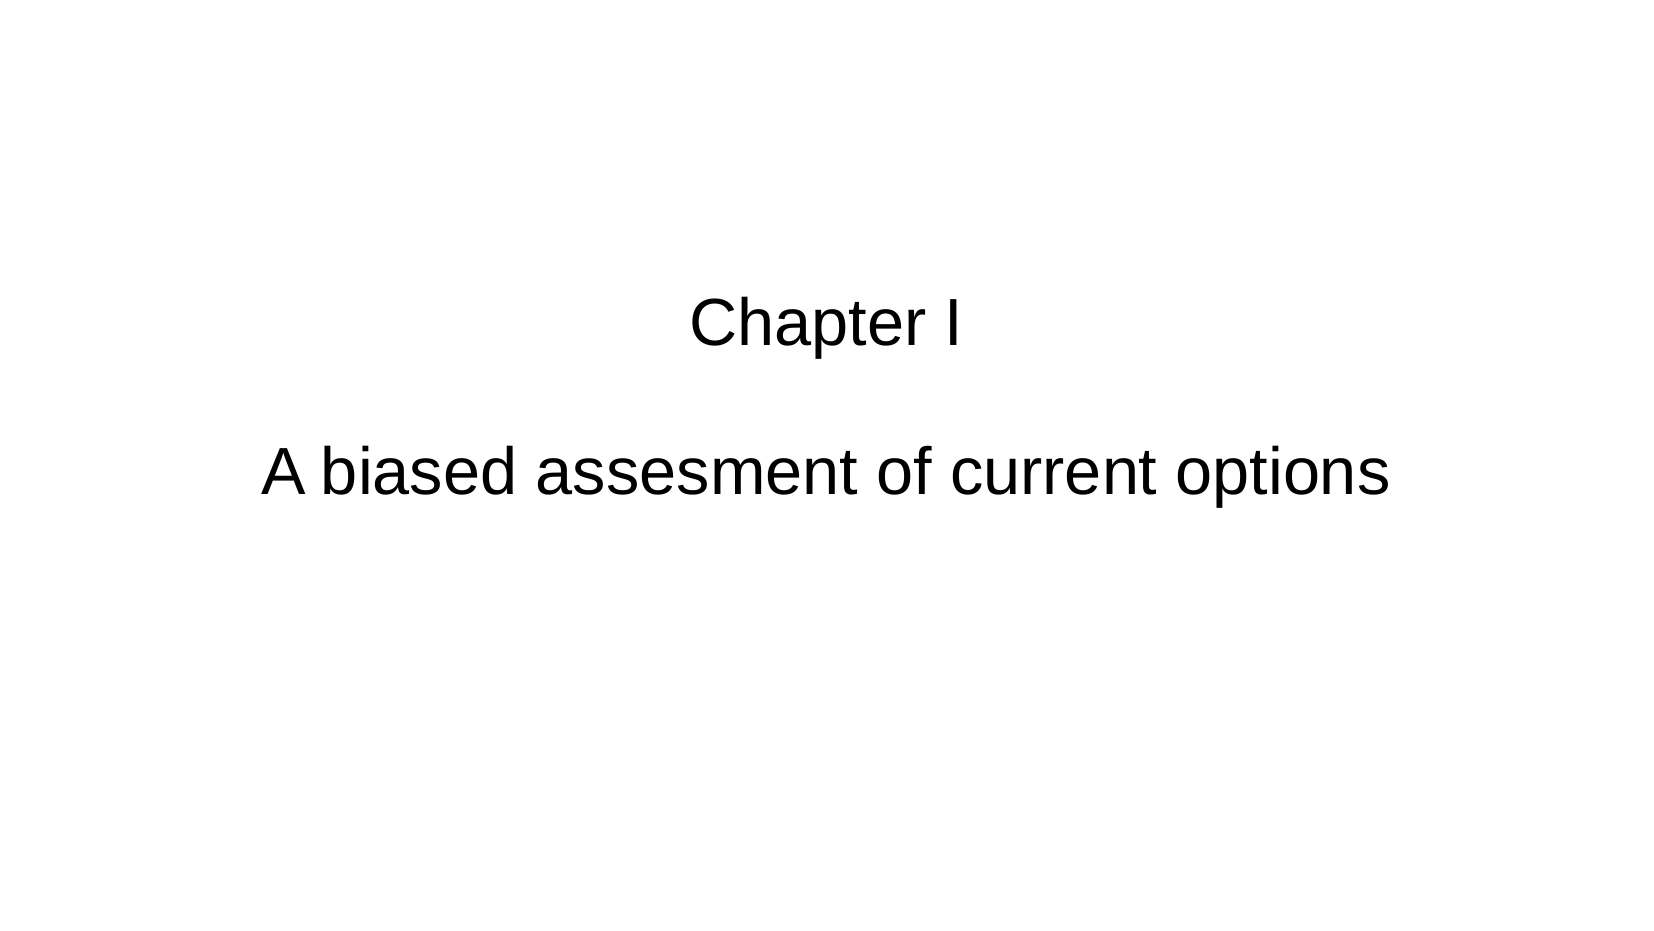

# Chapter I
A biased assesment of current options